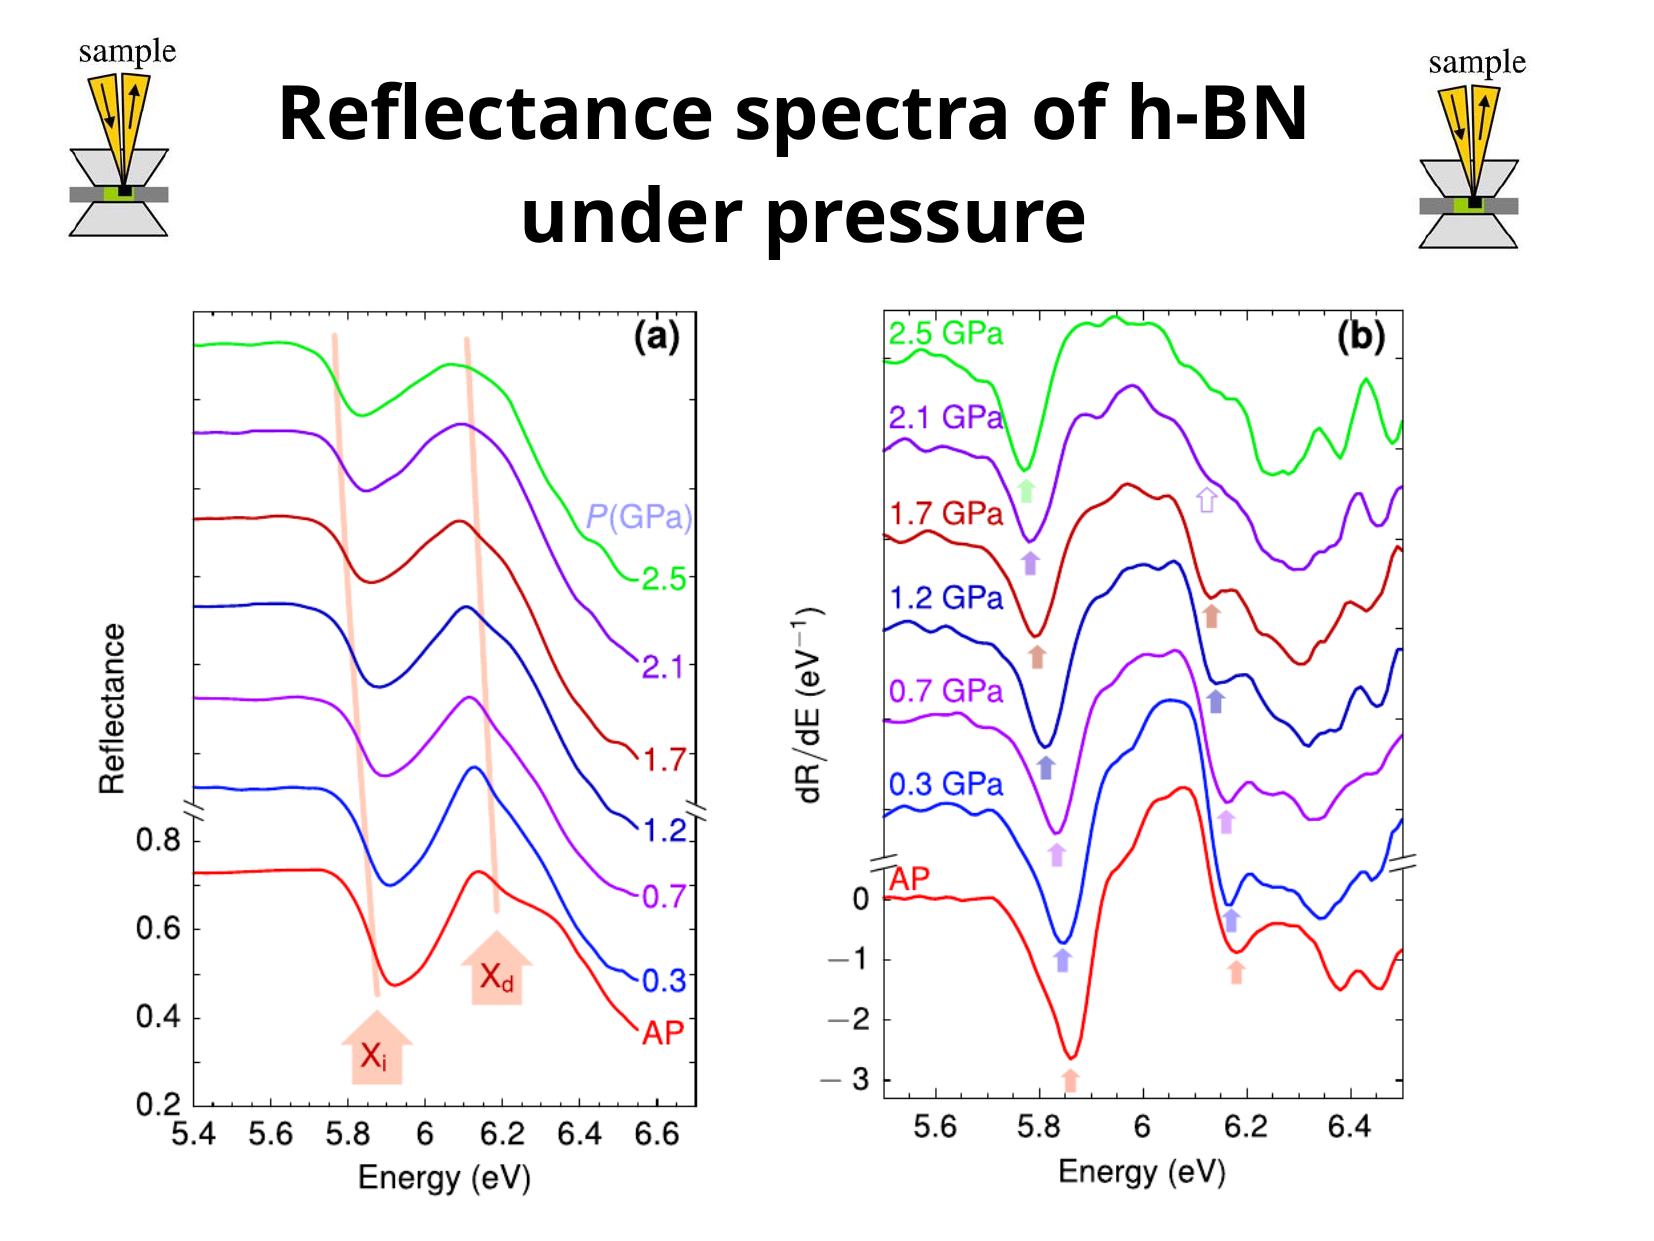

# Reflectance spectra of h-BN under pressure